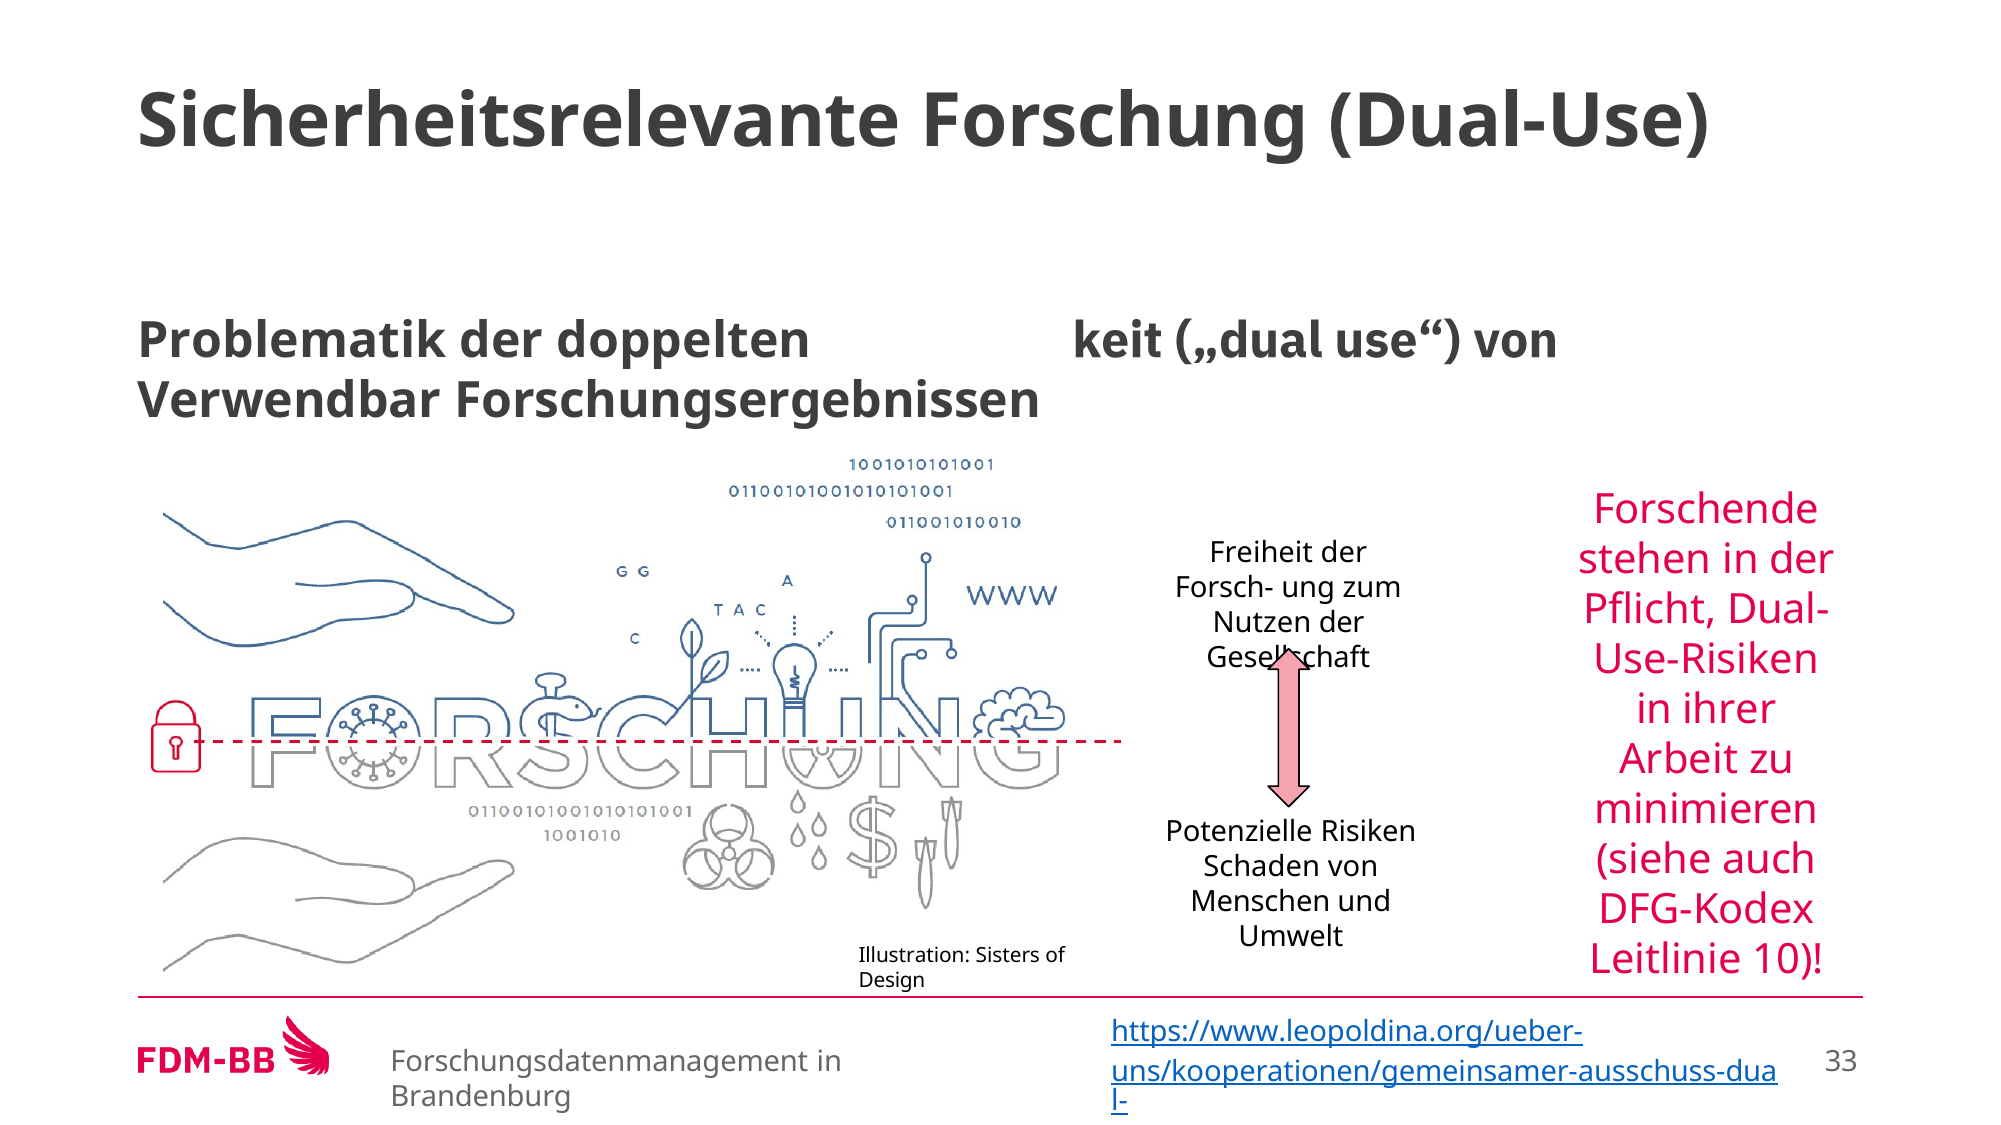

# Sicherheitsrelevante Forschung (Dual-Use)
Problematik der doppelten Verwendbar Forschungsergebnissen
Forschende stehen in der Pflicht, Dual- Use-Risiken in ihrer Arbeit zu minimieren (siehe auch DFG-Kodex Leitlinie 10)!
Freiheit der Forsch- ung zum Nutzen der Gesellschaft
Potenzielle Risiken Schaden von Menschen und Umwelt
Illustration: Sisters of Design
https://www.leopoldina.org/ueber-uns/kooperationen/gemeinsamer-ausschuss-dual-use/
Forschungsdatenmanagement in Brandenburg
33